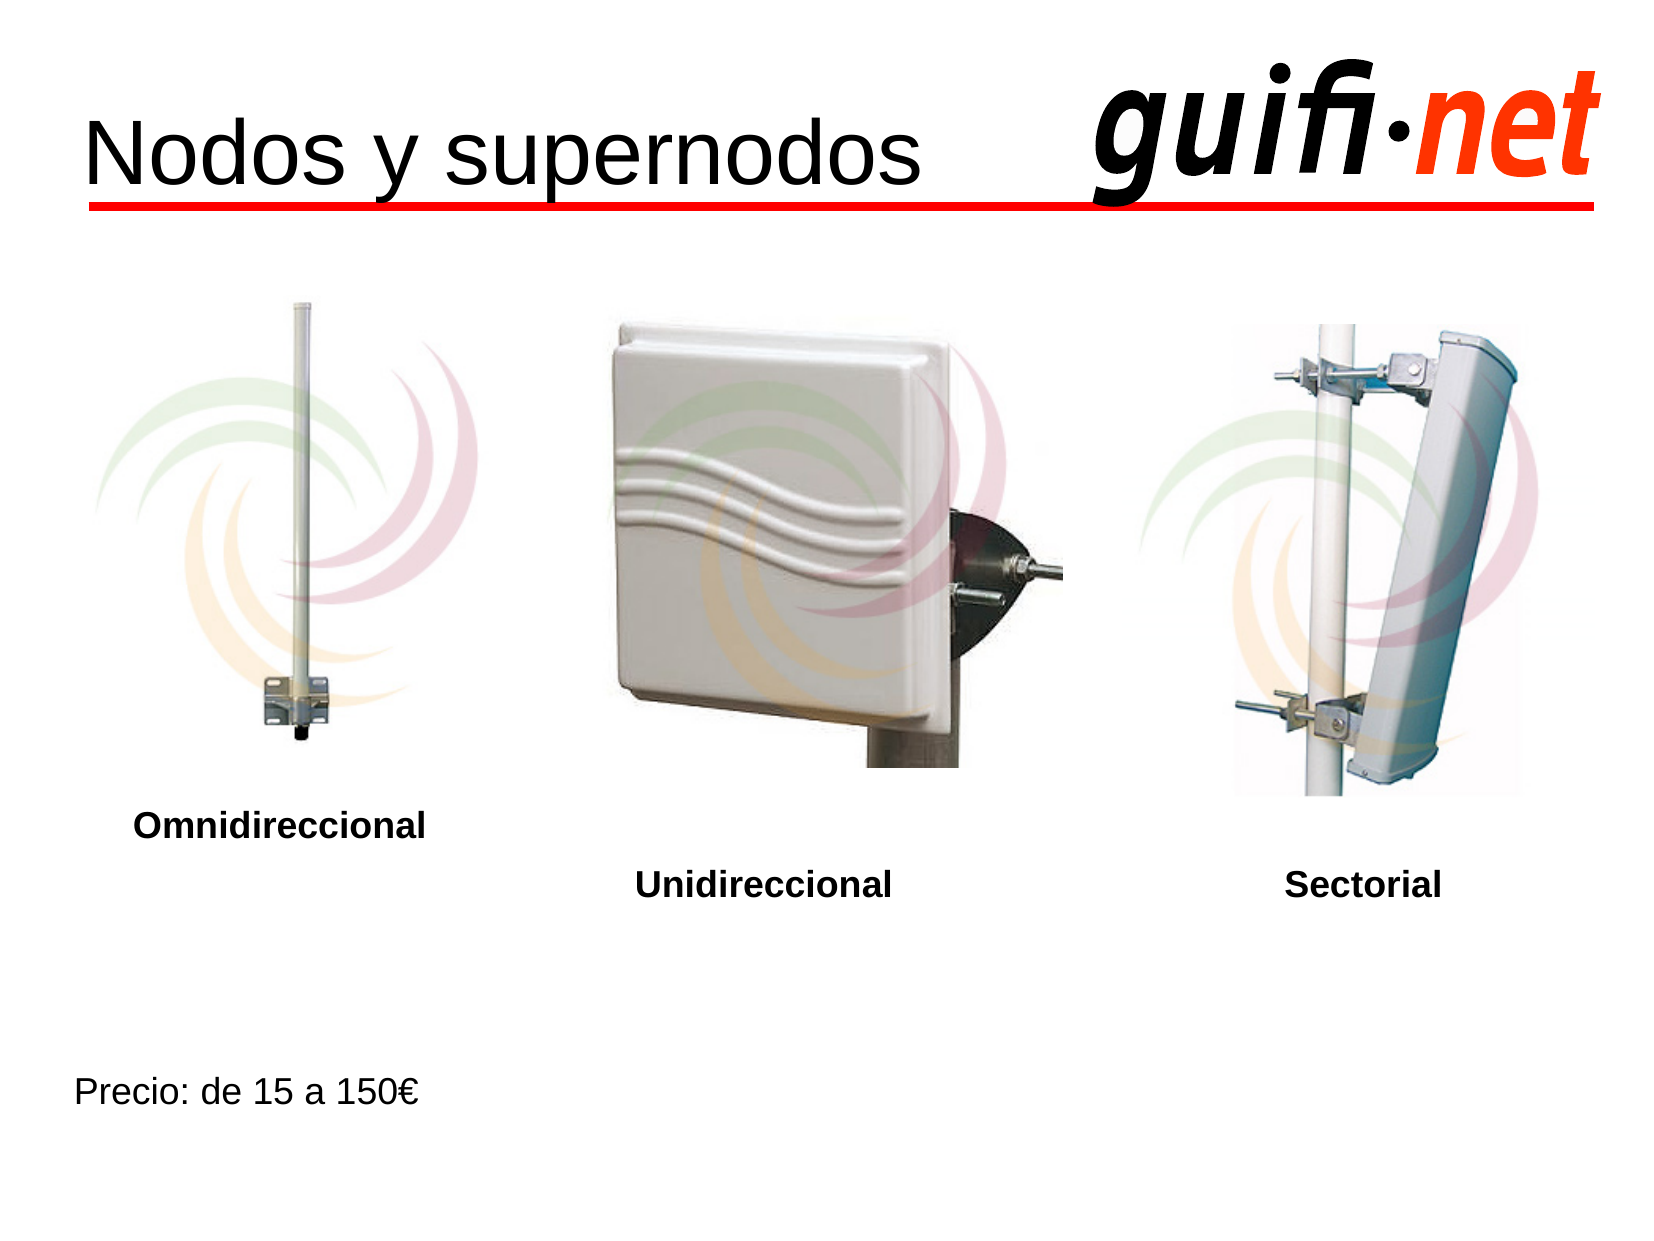

# Nodos y supernodos
Omnidireccional
Unidireccional
Sectorial
Precio: de 15 a 150€